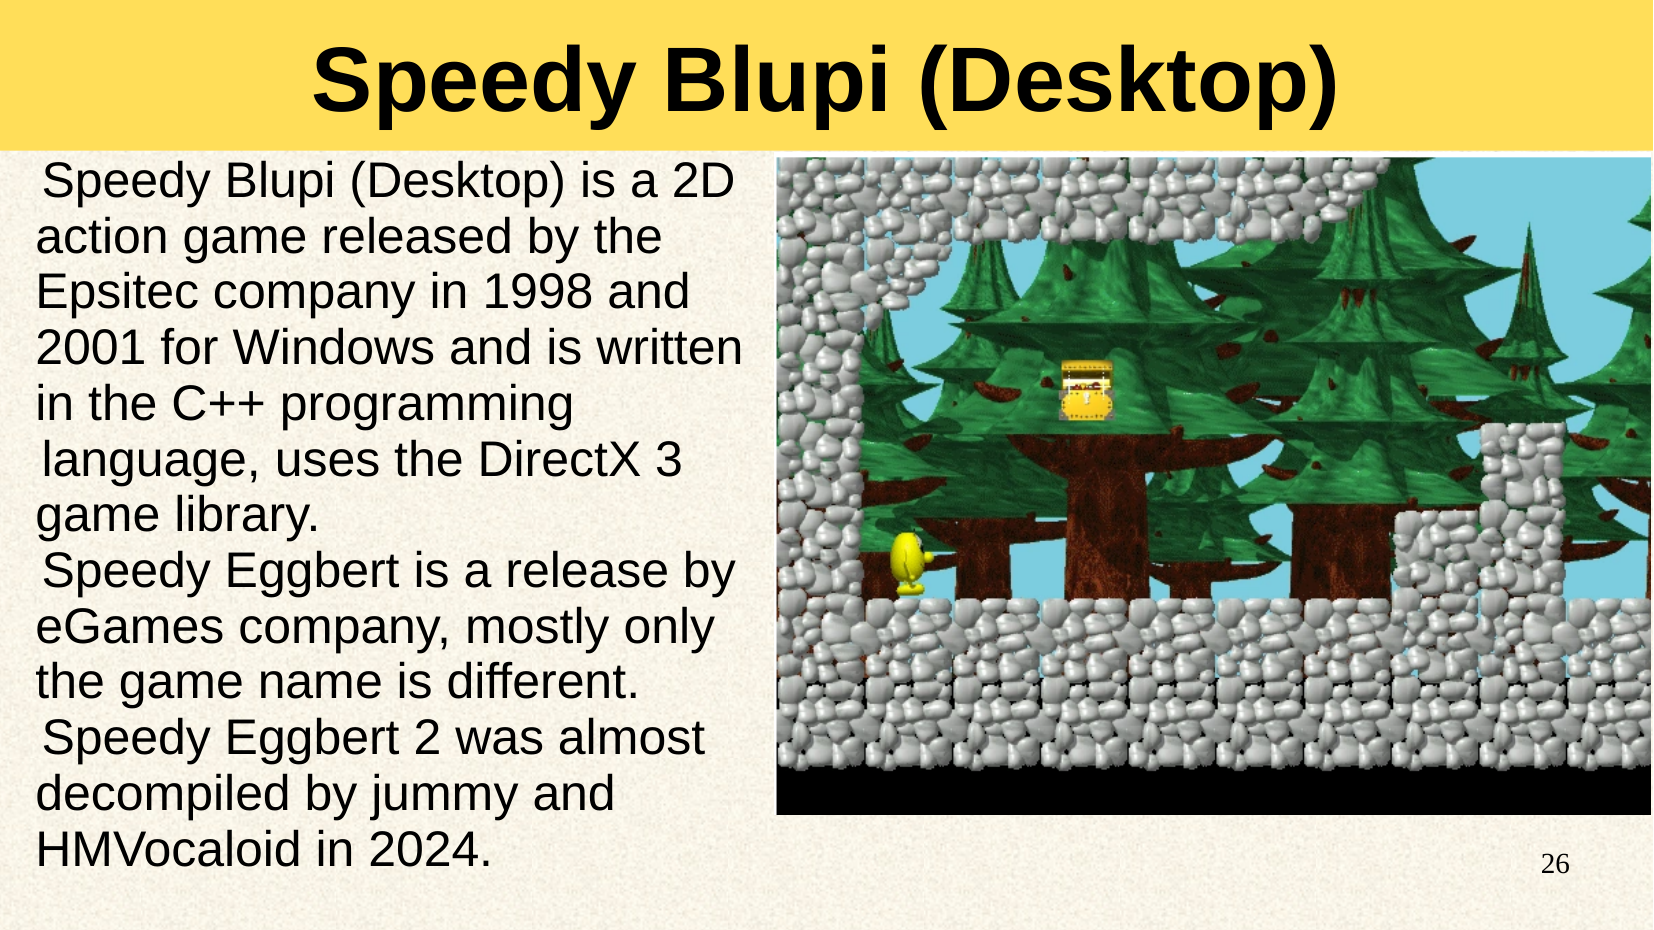

# Speedy Blupi (Desktop)
Speedy Blupi (Desktop) is a 2D action game released by the Epsitec company in 1998 and 2001 for Windows and is written in the C++ programming
language, uses the DirectX 3 game library.
Speedy Eggbert is a release by eGames company, mostly only the game name is different.
Speedy Eggbert 2 was almost decompiled by jummy and HMVocaloid in 2024.
26